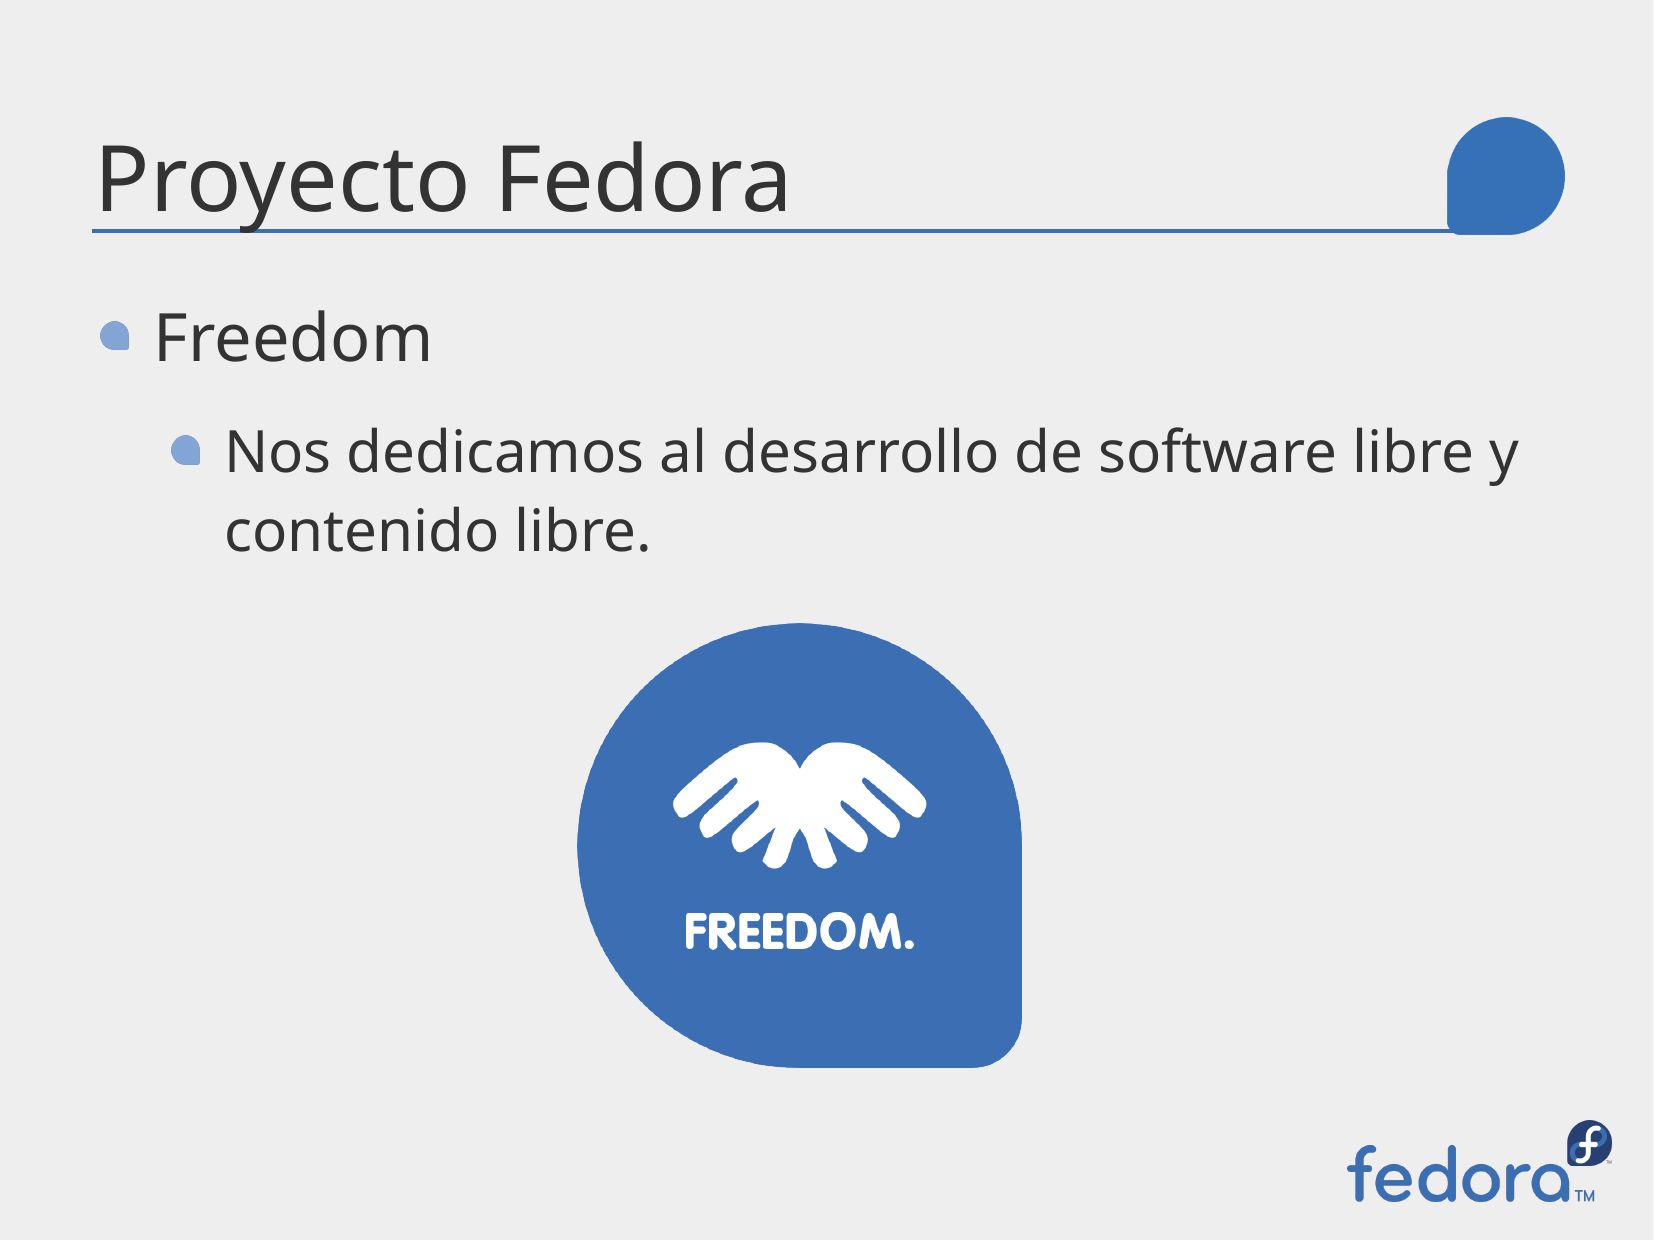

Proyecto Fedora
# Freedom
Nos dedicamos al desarrollo de software libre y contenido libre.